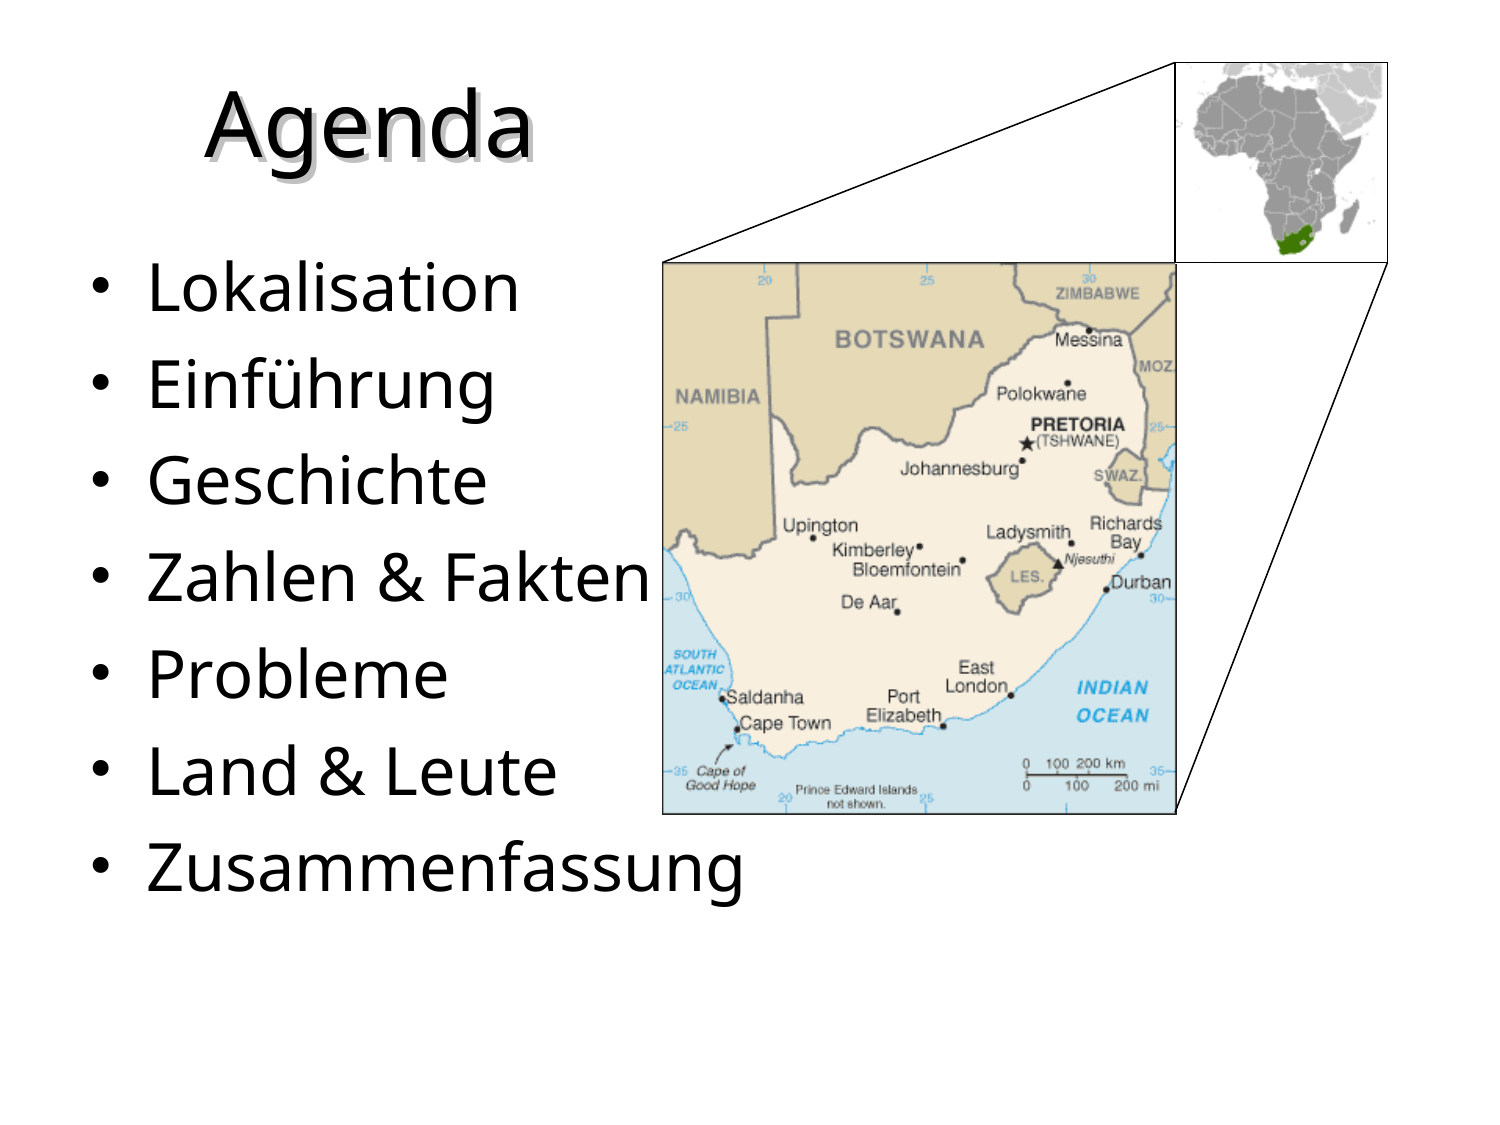

# Agenda
Lokalisation
Einführung
Geschichte
Zahlen & Fakten
Probleme
Land & Leute
Zusammenfassung